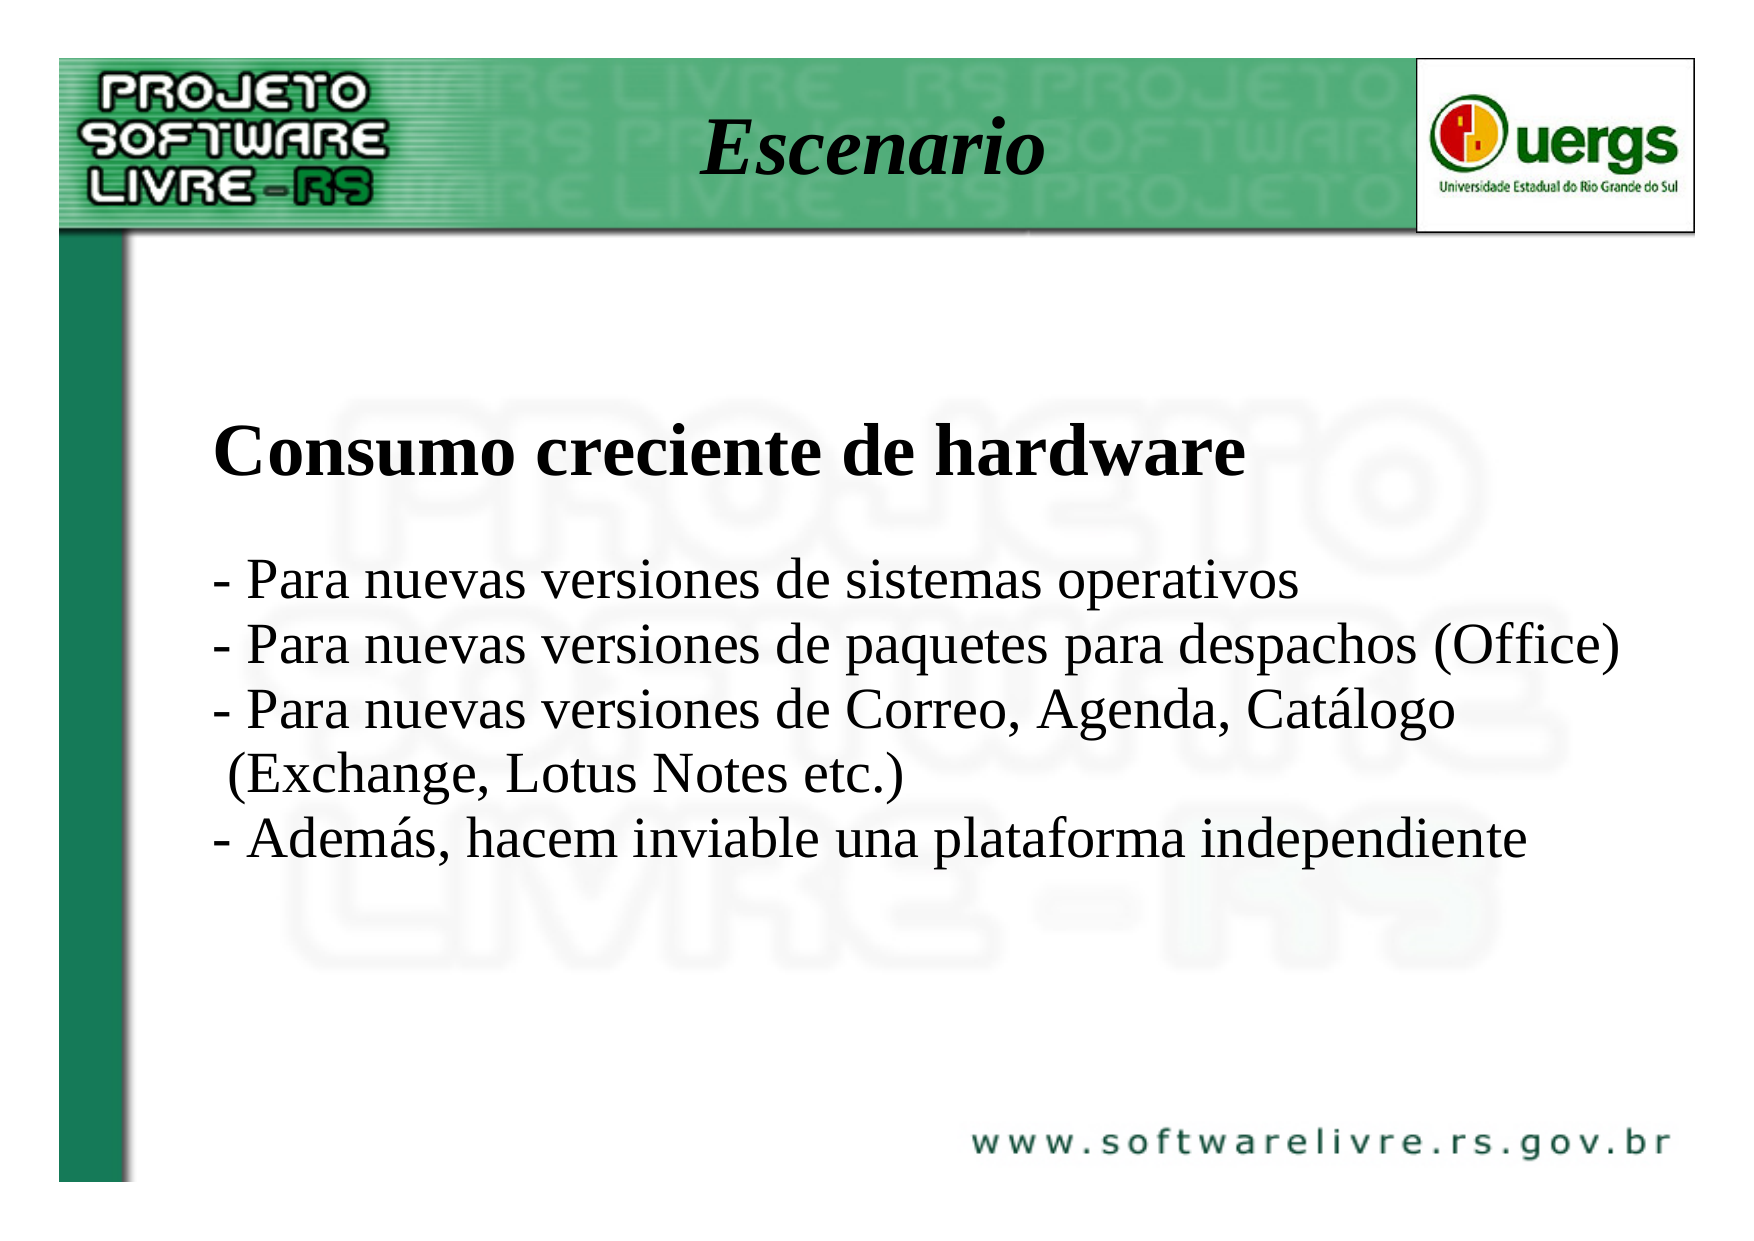

Escenario
Consumo creciente de hardware
- Para nuevas versiones de sistemas operativos
- Para nuevas versiones de paquetes para despachos (Office)
- Para nuevas versiones de Correo, Agenda, Catálogo
 (Exchange, Lotus Notes etc.)
- Además, hacem inviable una plataforma independiente